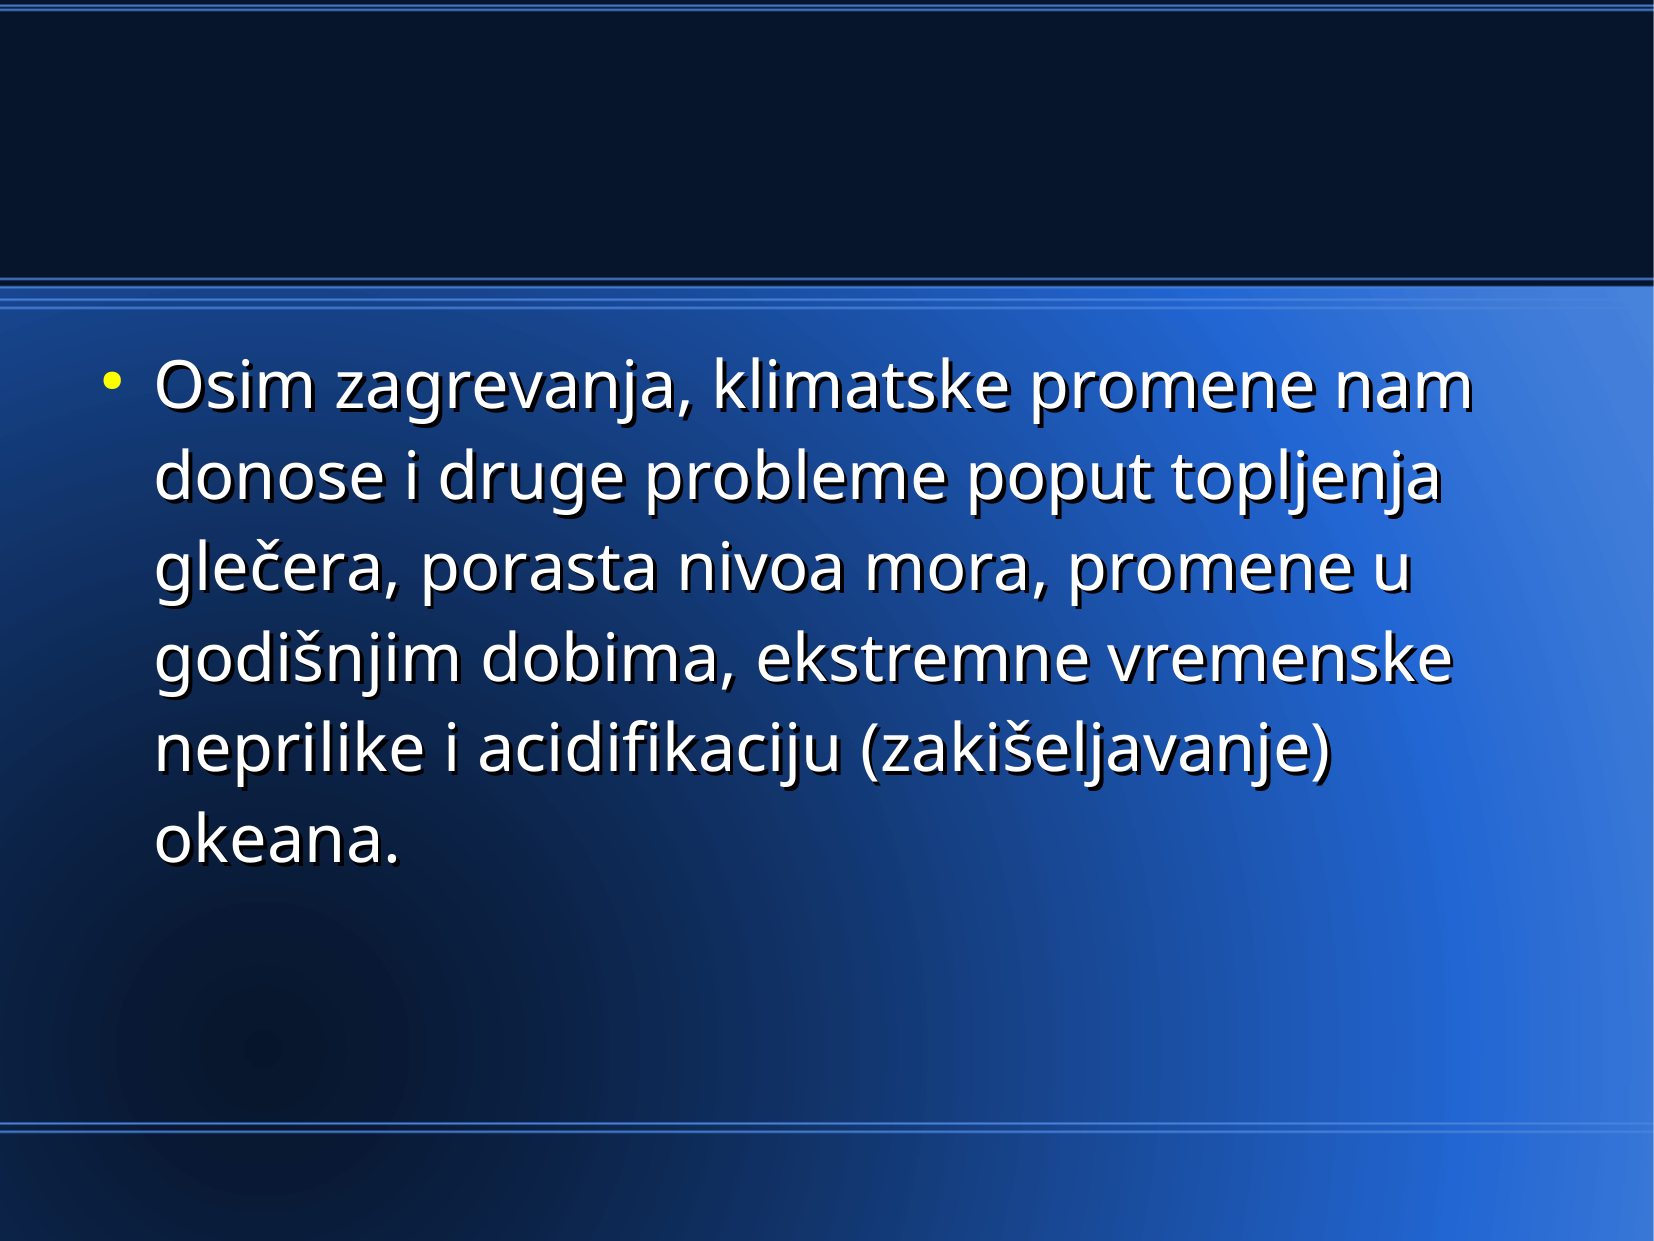

#
Osim zagrevanja, klimatske promene nam donose i druge probleme poput topljenja glečera, porasta nivoa mora, promene u godišnjim dobima, ekstremne vremenske neprilike i acidifikaciju (zakišeljavanje) okeana.